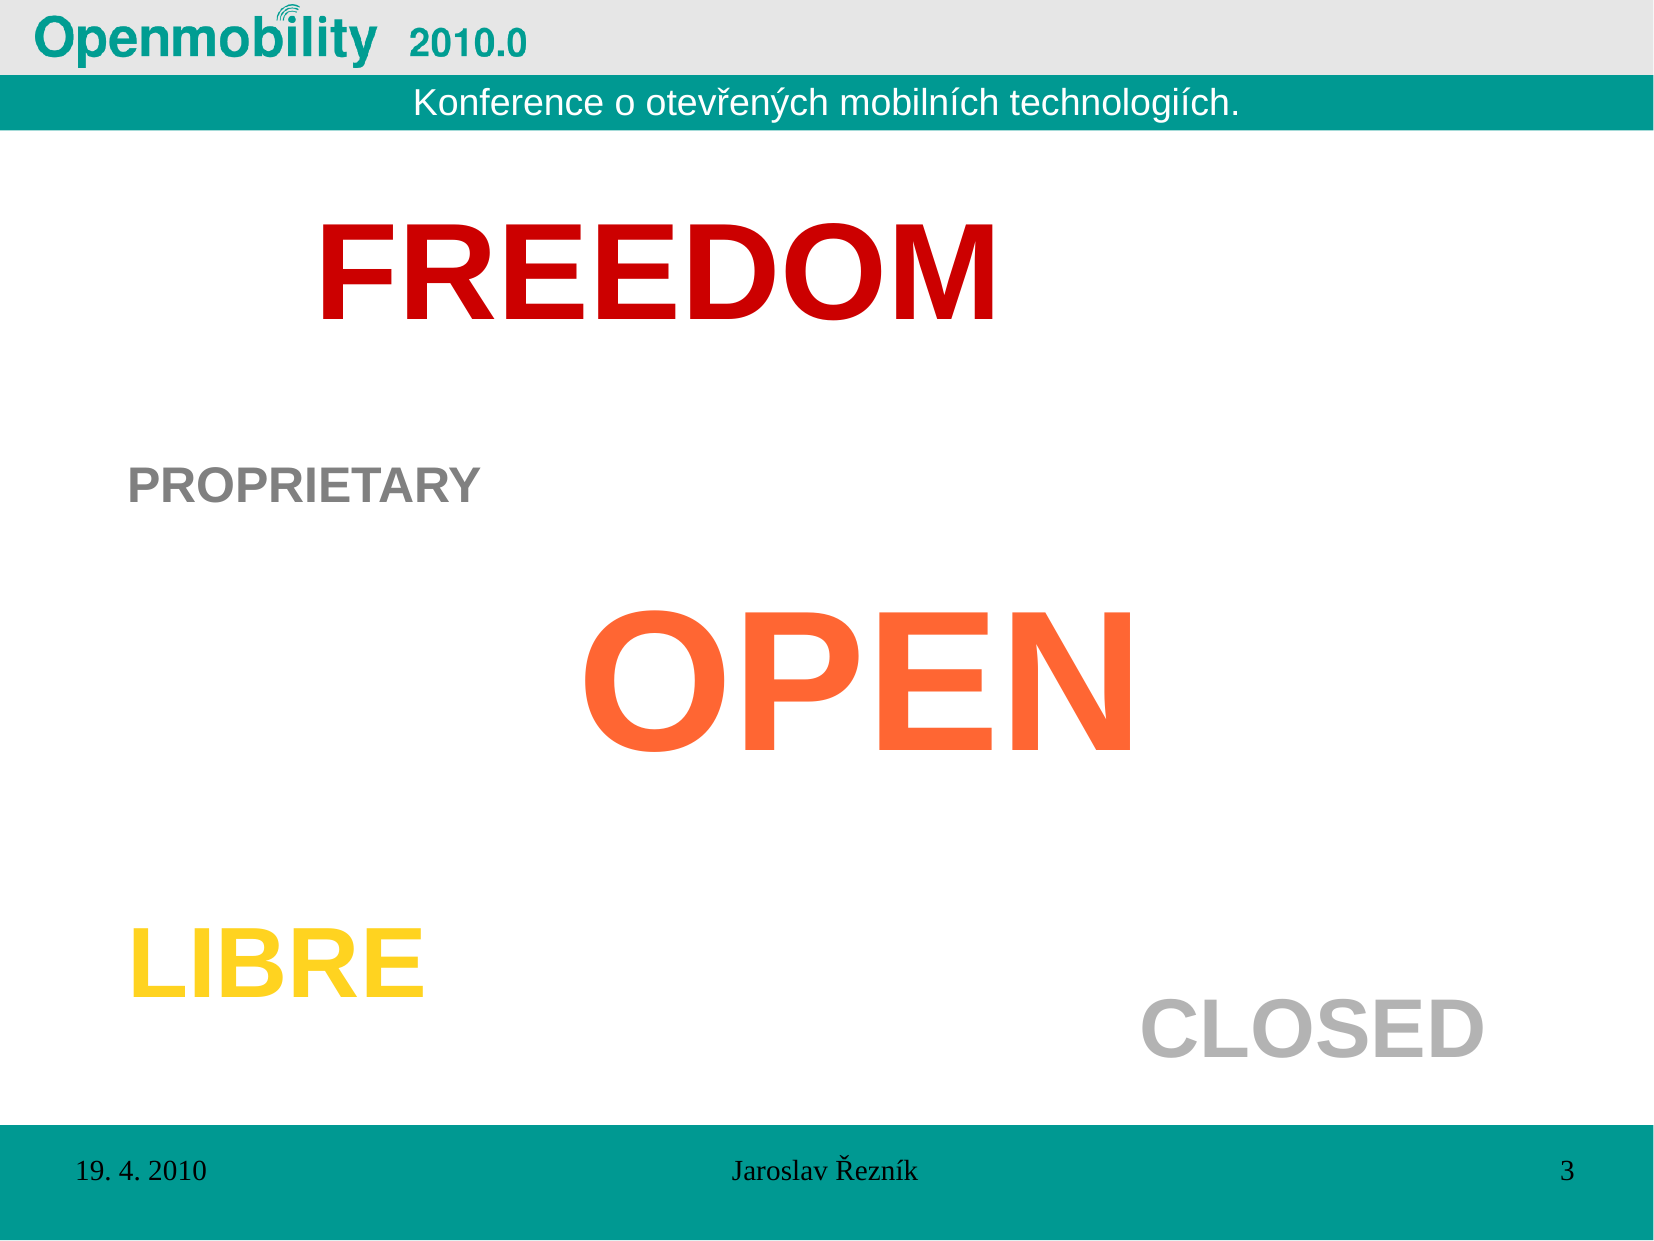

FREEDOM
PROPRIETARY
OPEN
LIBRE
CLOSED
19. 4. 2010
Jaroslav Řezník
3